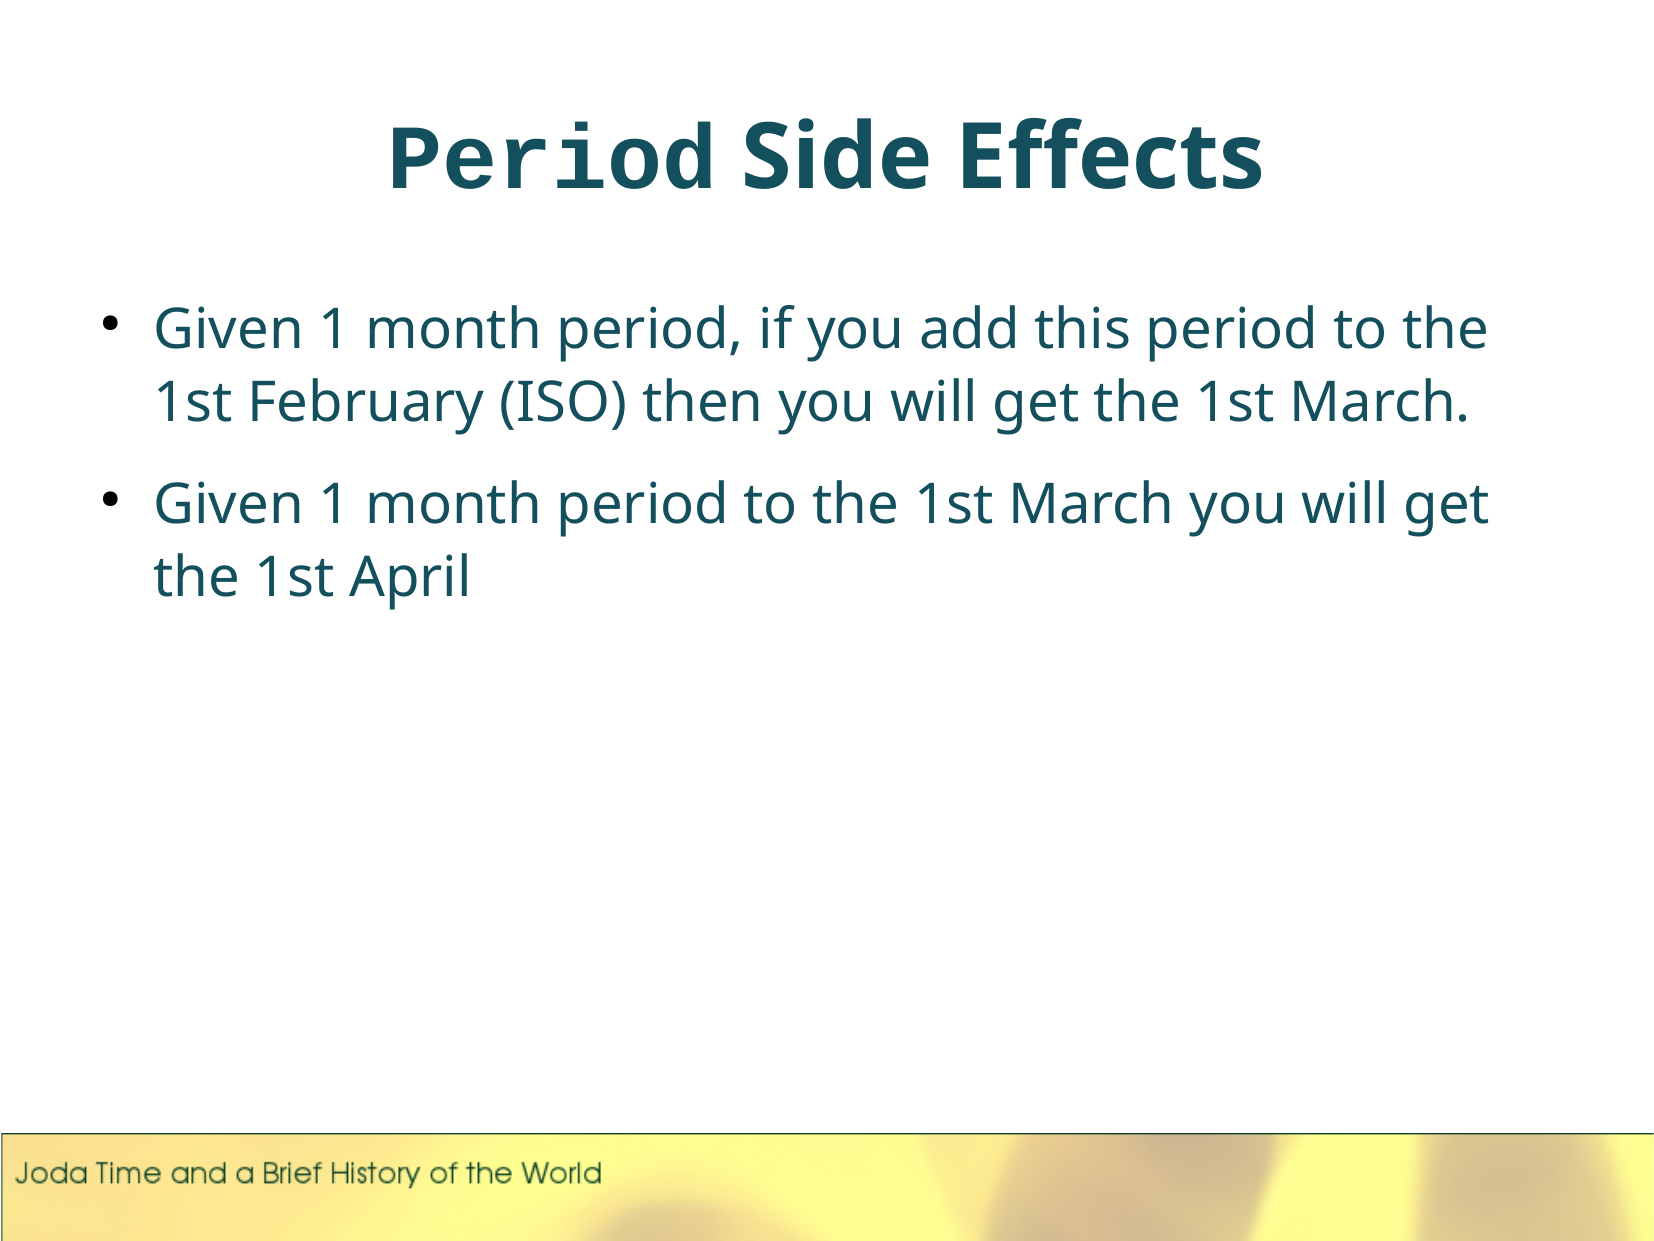

# Period Side Effects
Given 1 month period, if you add this period to the 1st February (ISO) then you will get the 1st March.
Given 1 month period to the 1st March you will get the 1st April